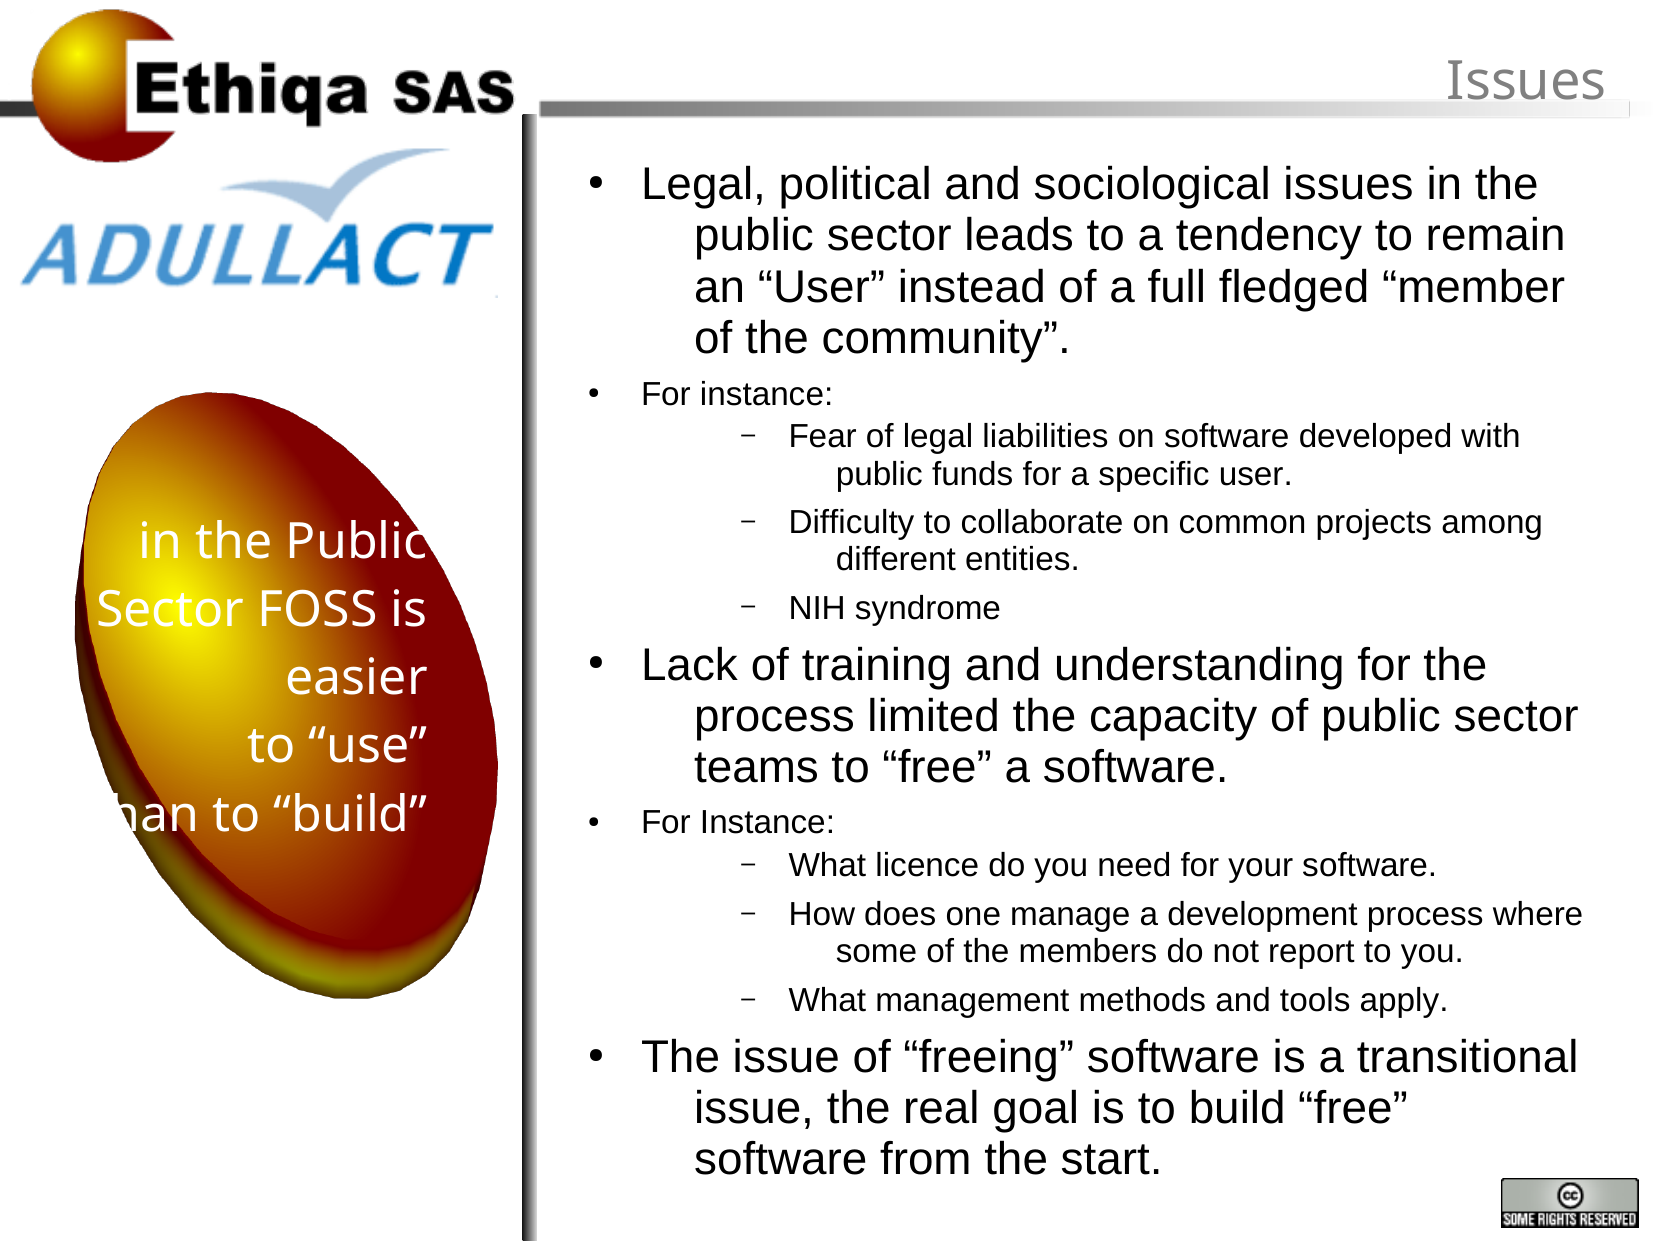

# Issues
Legal, political and sociological issues in the public sector leads to a tendency to remain an “User” instead of a full fledged “member of the community”.
For instance:
Fear of legal liabilities on software developed with public funds for a specific user.
Difficulty to collaborate on common projects among different entities.
NIH syndrome
Lack of training and understanding for the process limited the capacity of public sector teams to “free” a software.
For Instance:
What licence do you need for your software.
How does one manage a development process where some of the members do not report to you.
What management methods and tools apply.
The issue of “freeing” software is a transitional issue, the real goal is to build “free” software from the start.
in the Public
Sector FOSS is easier
to “use”
than to “build”